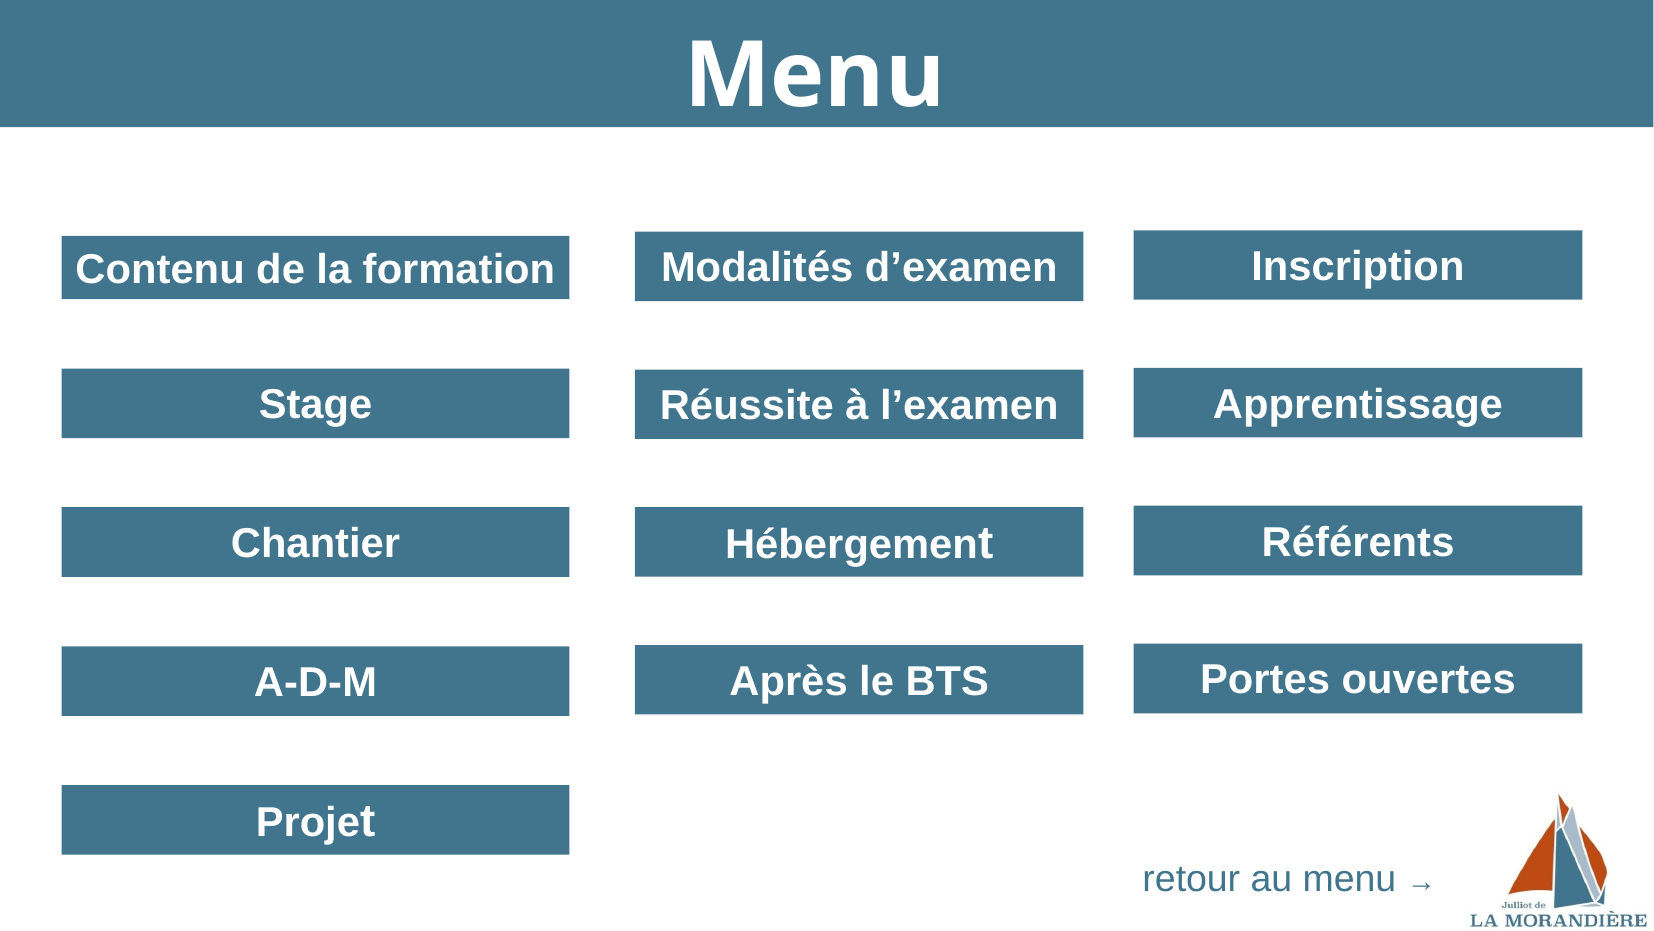

# Menu
Inscription
Modalités d’examen
Contenu de la formation
Apprentissage
Stage
Réussite à l’examen
Référents
Hébergement
Chantier
Portes ouvertes
Après le BTS
A-D-M
Projet
retour au menu →